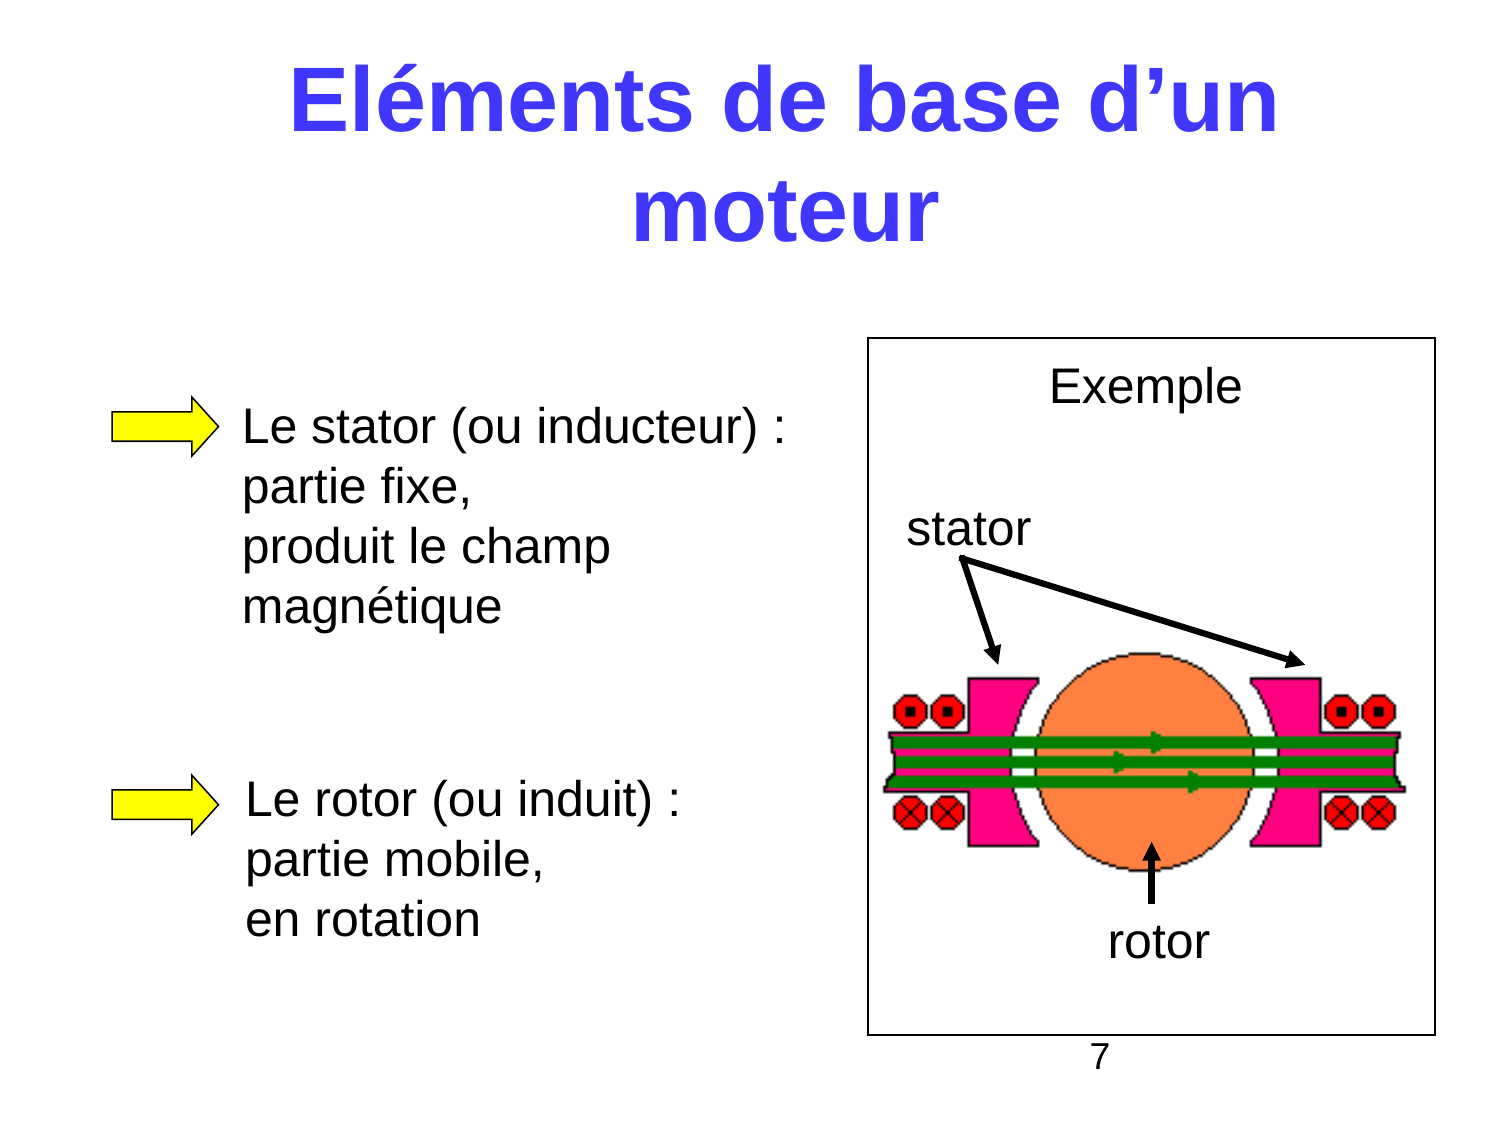

Eléments de base d’un moteur
Exemple
Le stator (ou inducteur) :
partie fixe,
produit le champ
magnétique
stator
Le rotor (ou induit) :
partie mobile,
en rotation
rotor
7